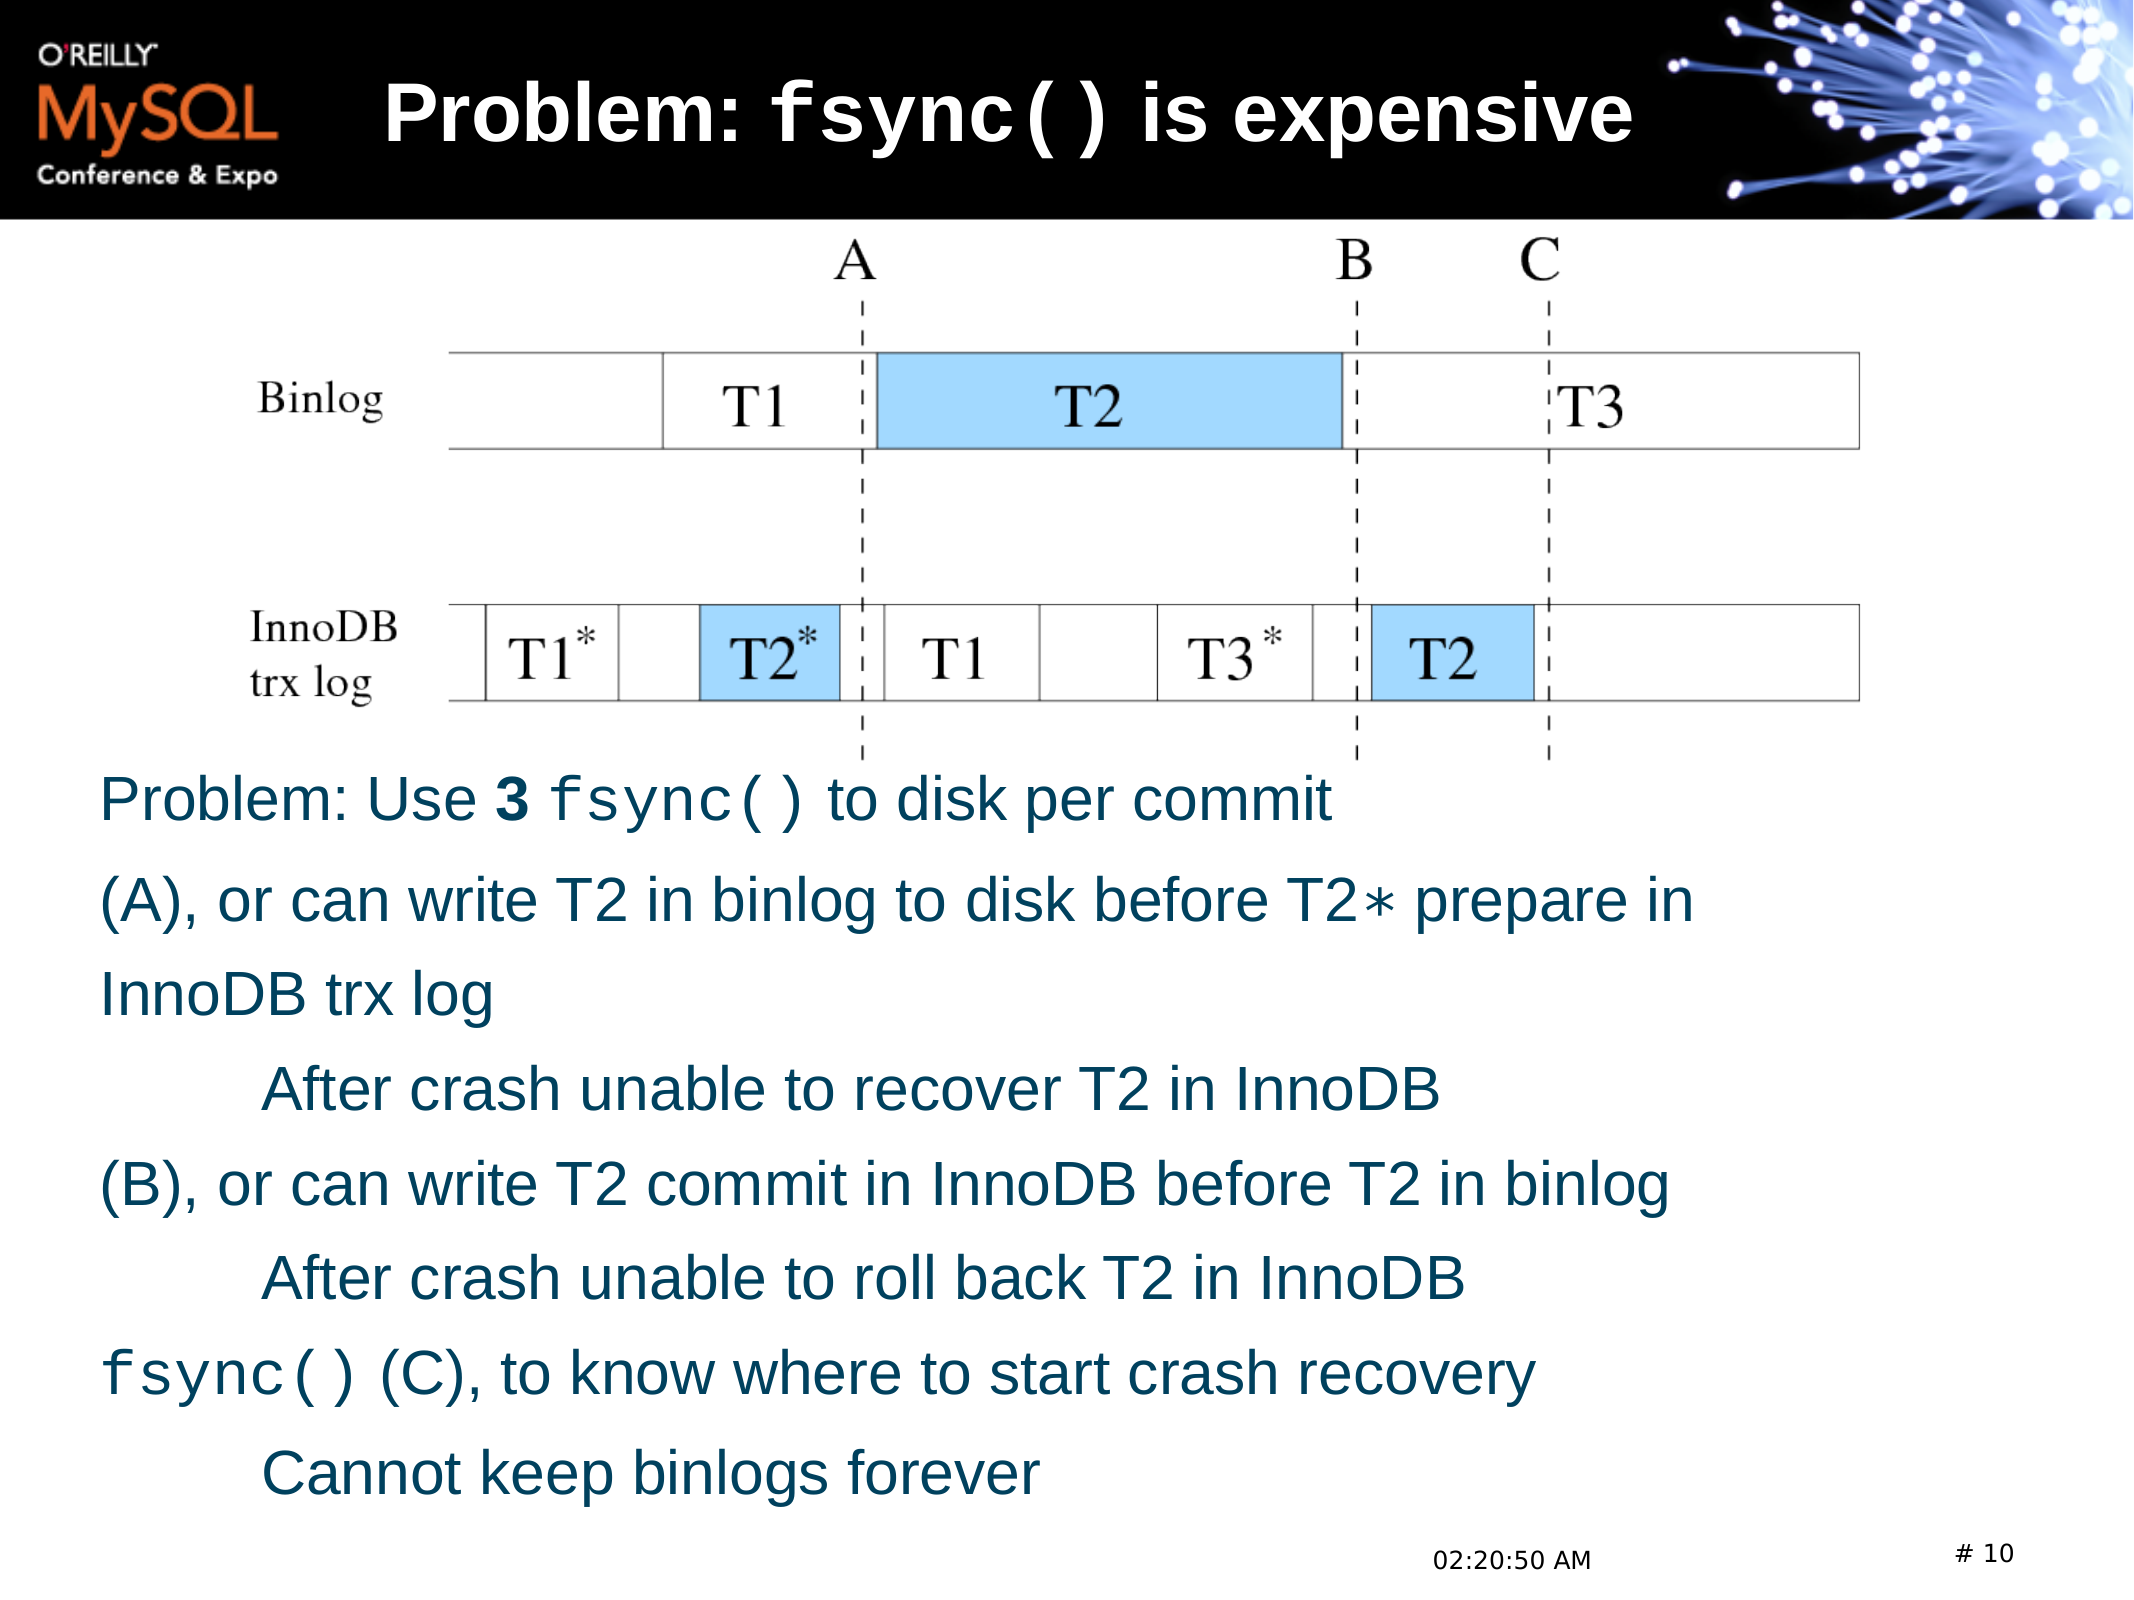

# Problem: fsync() is expensive
Problem: Use 3 fsync() to disk per commit
(A), or can write T2 in binlog to disk before T2∗ prepare in
InnoDB trx log
 After crash unable to recover T2 in InnoDB
(B), or can write T2 commit in InnoDB before T2 in binlog
 After crash unable to roll back T2 in InnoDB
fsync() (C), to know where to start crash recovery
 Cannot keep binlogs forever